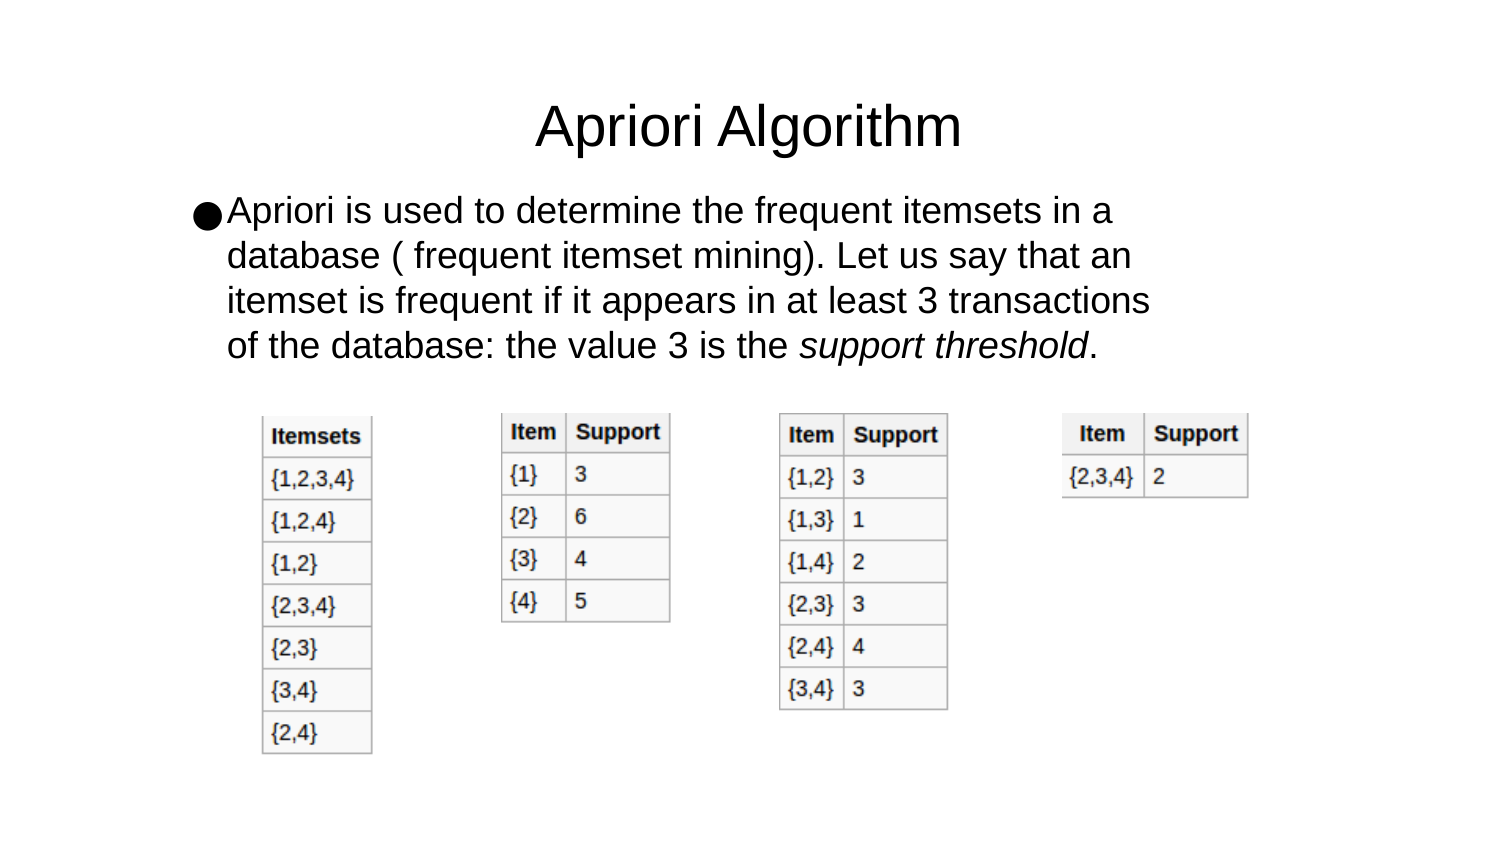

Apriori Algorithm
Apriori is used to determine the frequent itemsets in a database ( frequent itemset mining). Let us say that an itemset is frequent if it appears in at least 3 transactions of the database: the value 3 is the support threshold.